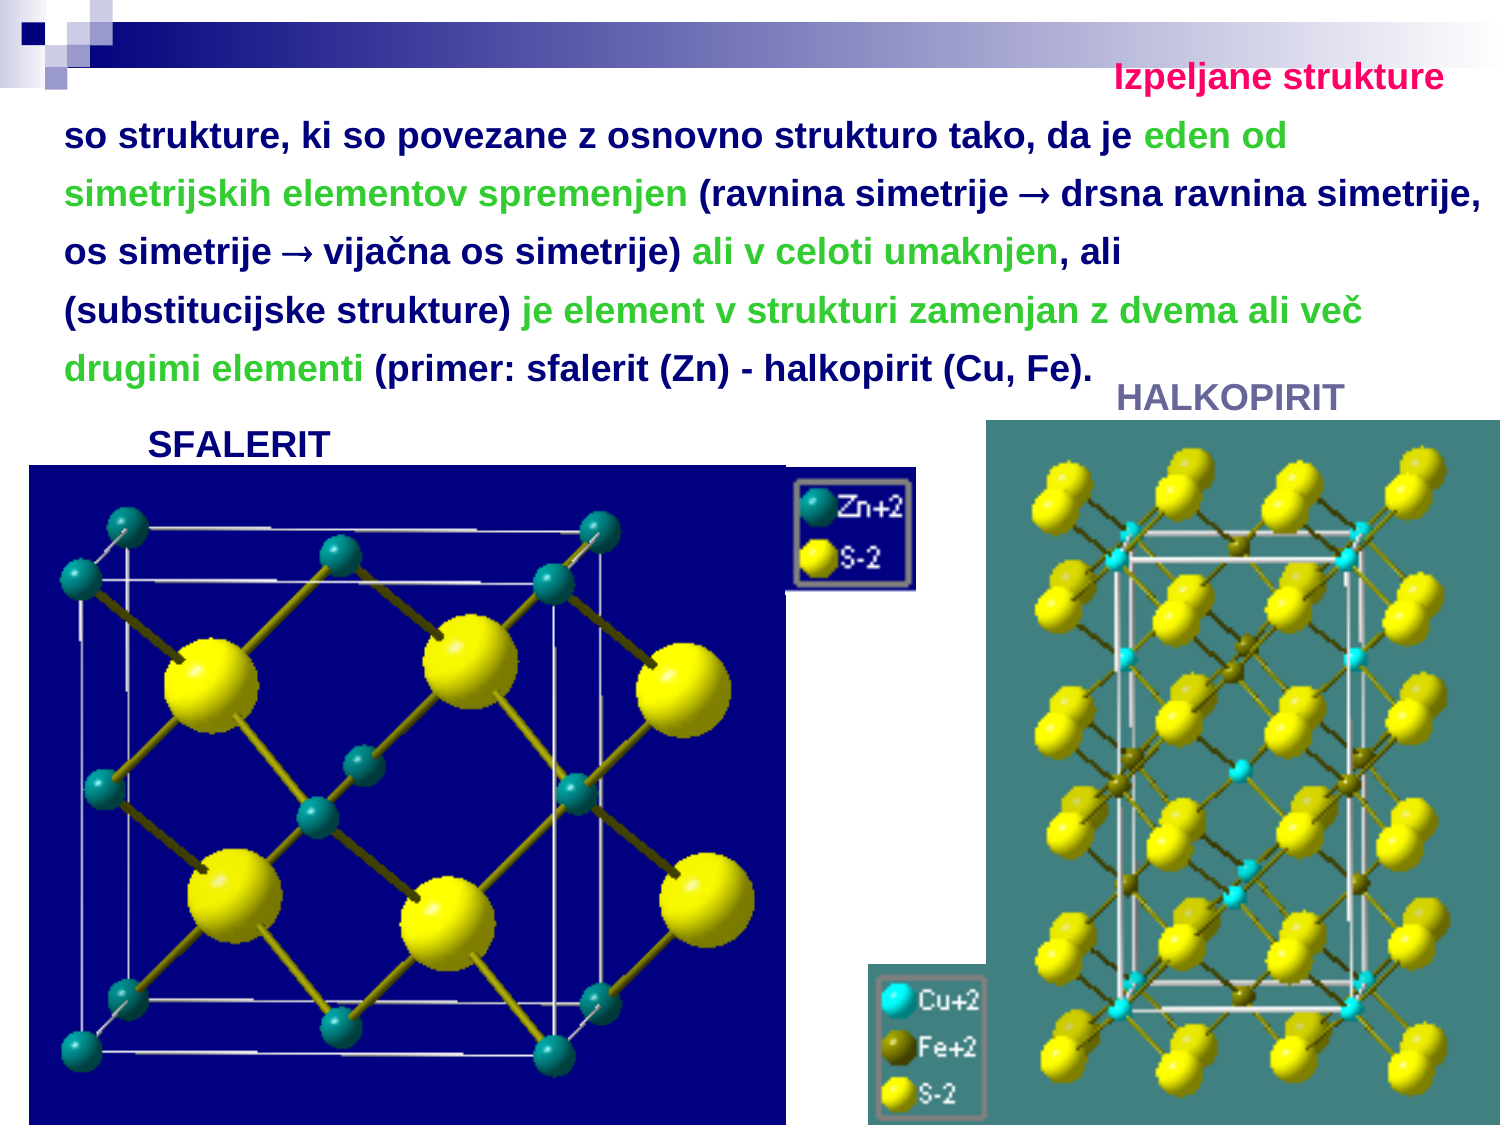

Izpeljane strukture
so strukture, ki so povezane z osnovno strukturo tako, da je eden od
simetrijskih elementov spremenjen (ravnina simetrije  drsna ravnina simetrije,
os simetrije  vijačna os simetrije) ali v celoti umaknjen, ali
(substitucijske strukture) je element v strukturi zamenjan z dvema ali več
drugimi elementi (primer: sfalerit (Zn) - halkopirit (Cu, Fe).
HALKOPIRIT
SFALERIT